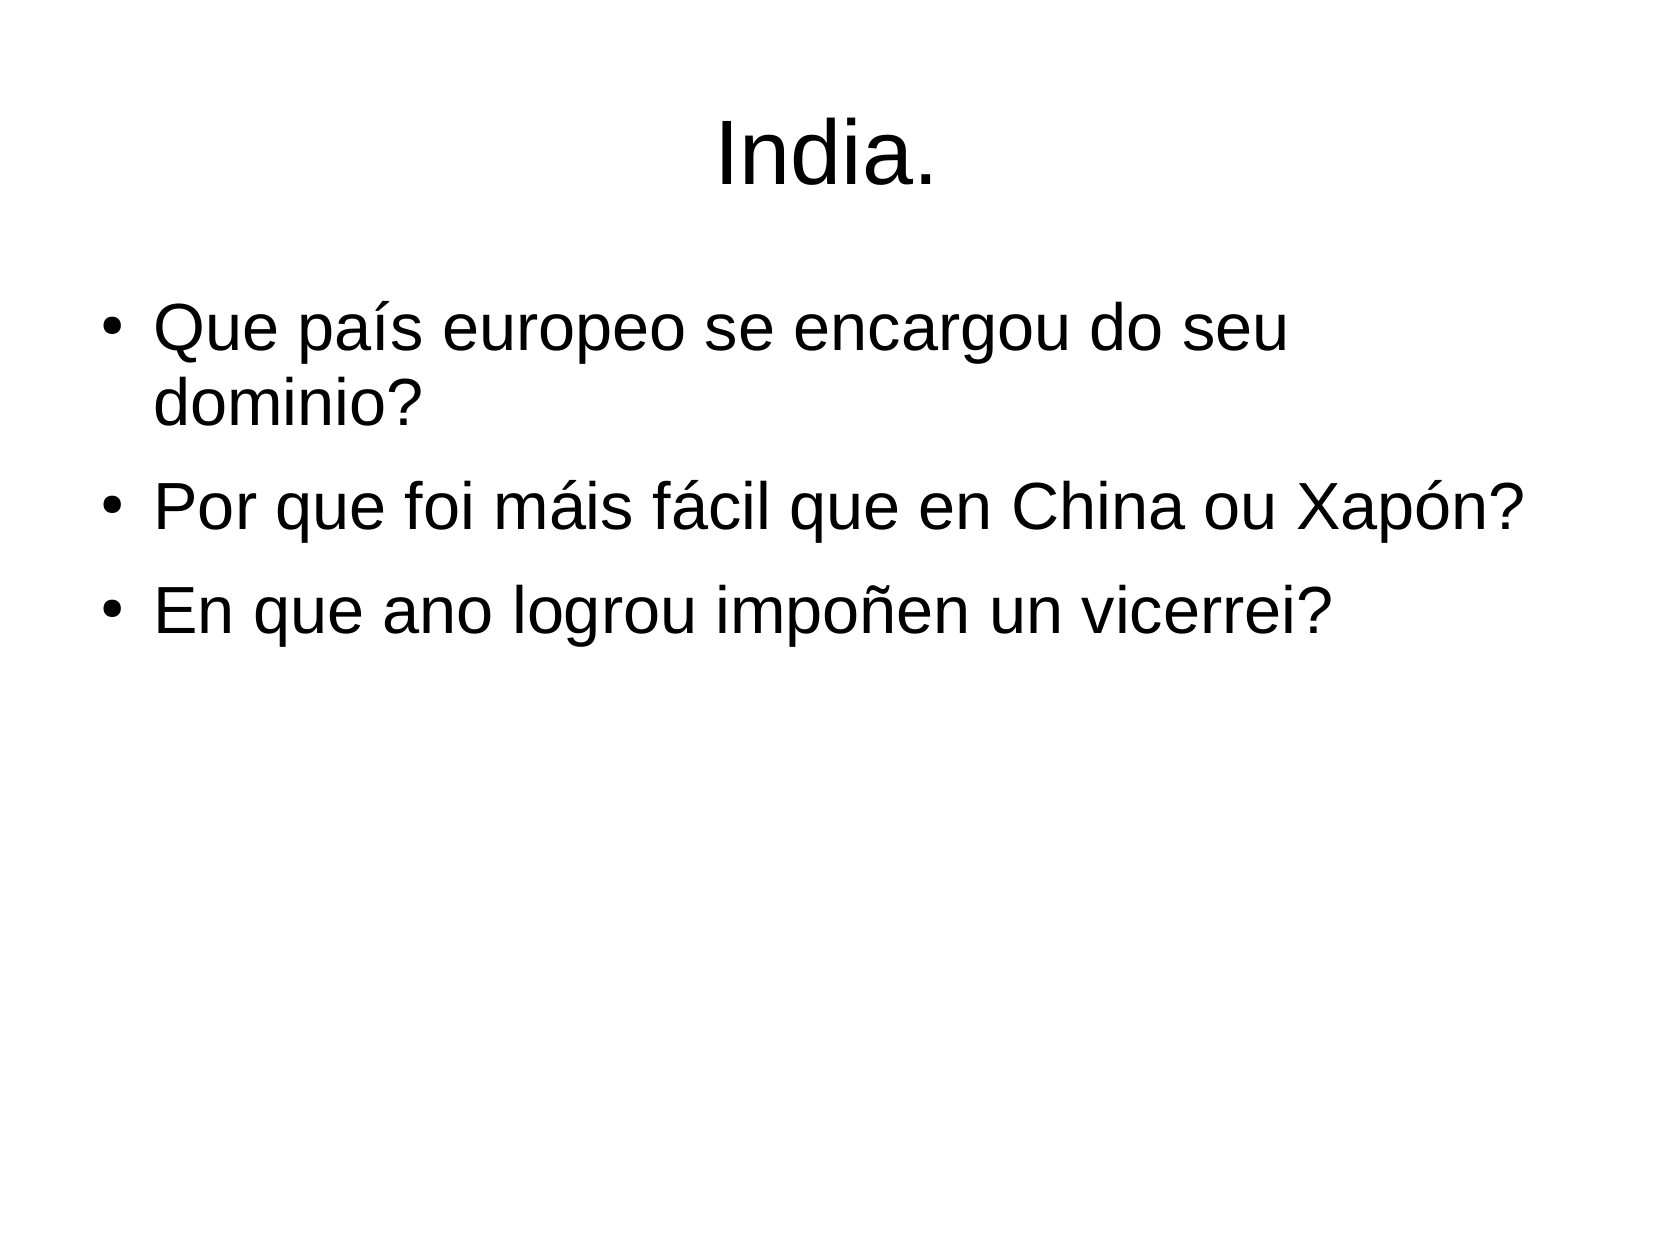

# India.
Que país europeo se encargou do seu dominio?
Por que foi máis fácil que en China ou Xapón?
En que ano logrou impoñen un vicerrei?